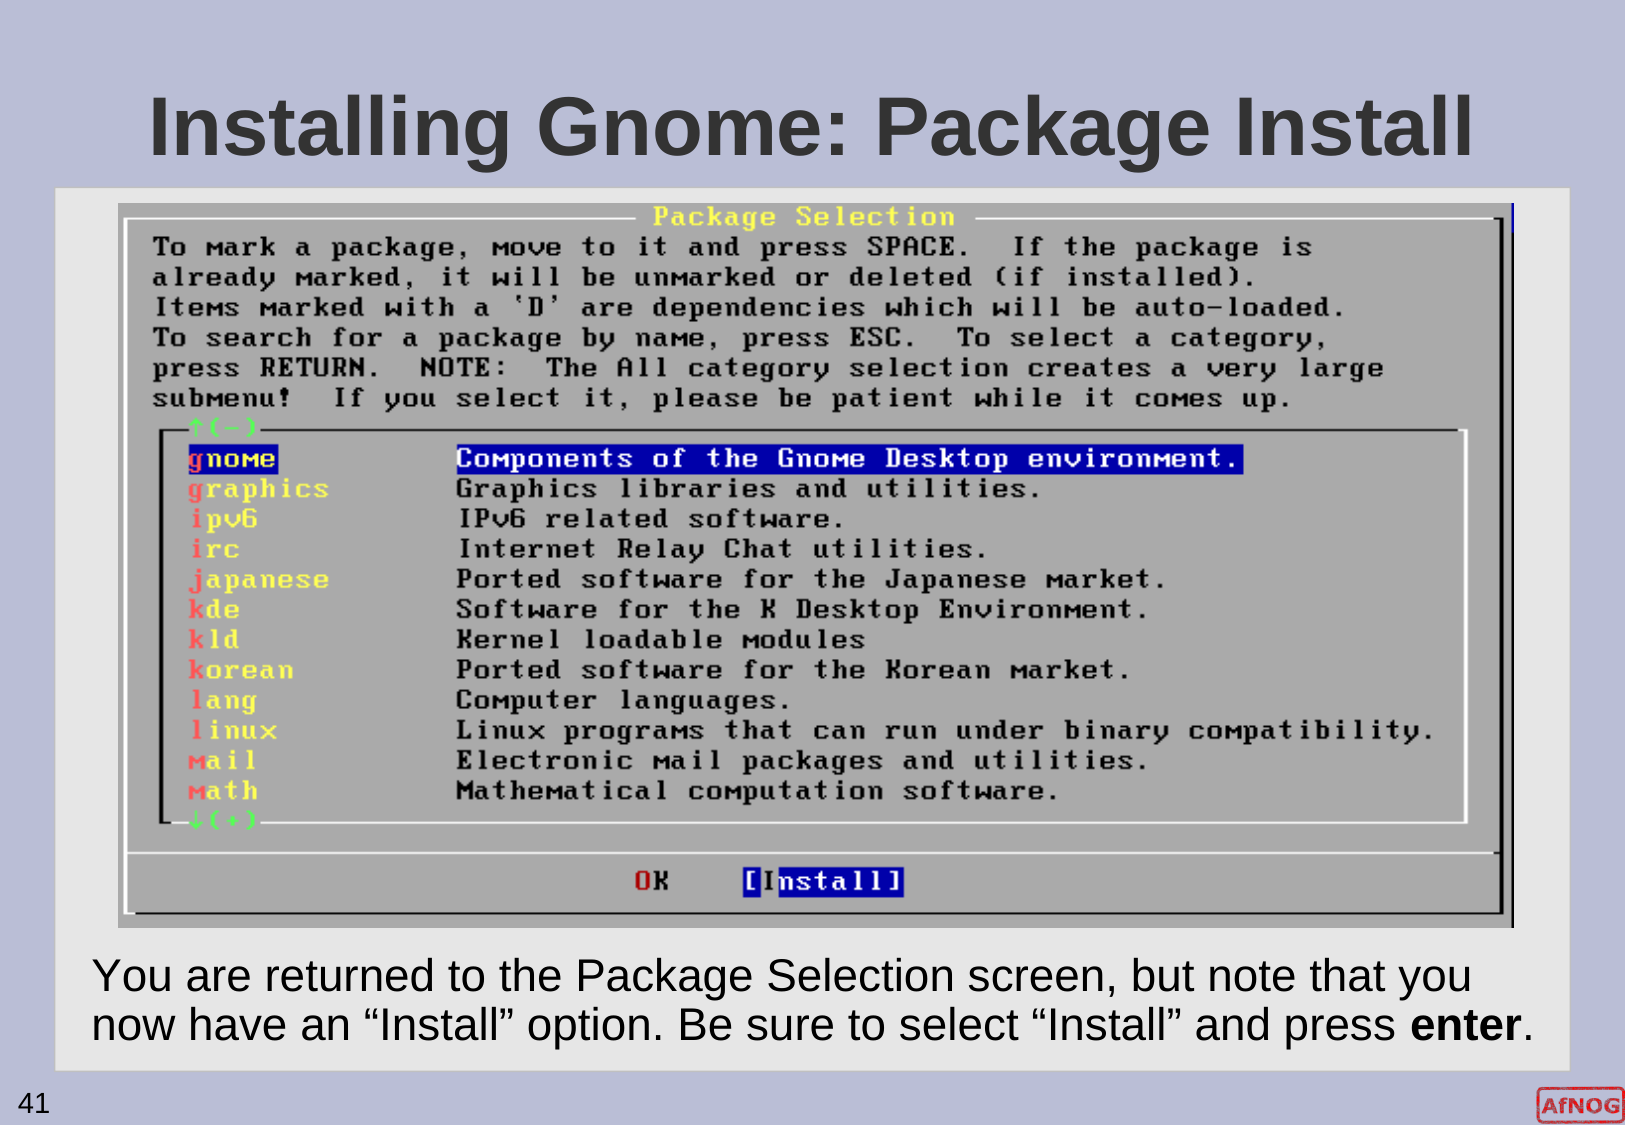

# Installing Gnome: Package Install
You are returned to the Package Selection screen, but note that you now have an “Install” option. Be sure to select “Install” and press enter.